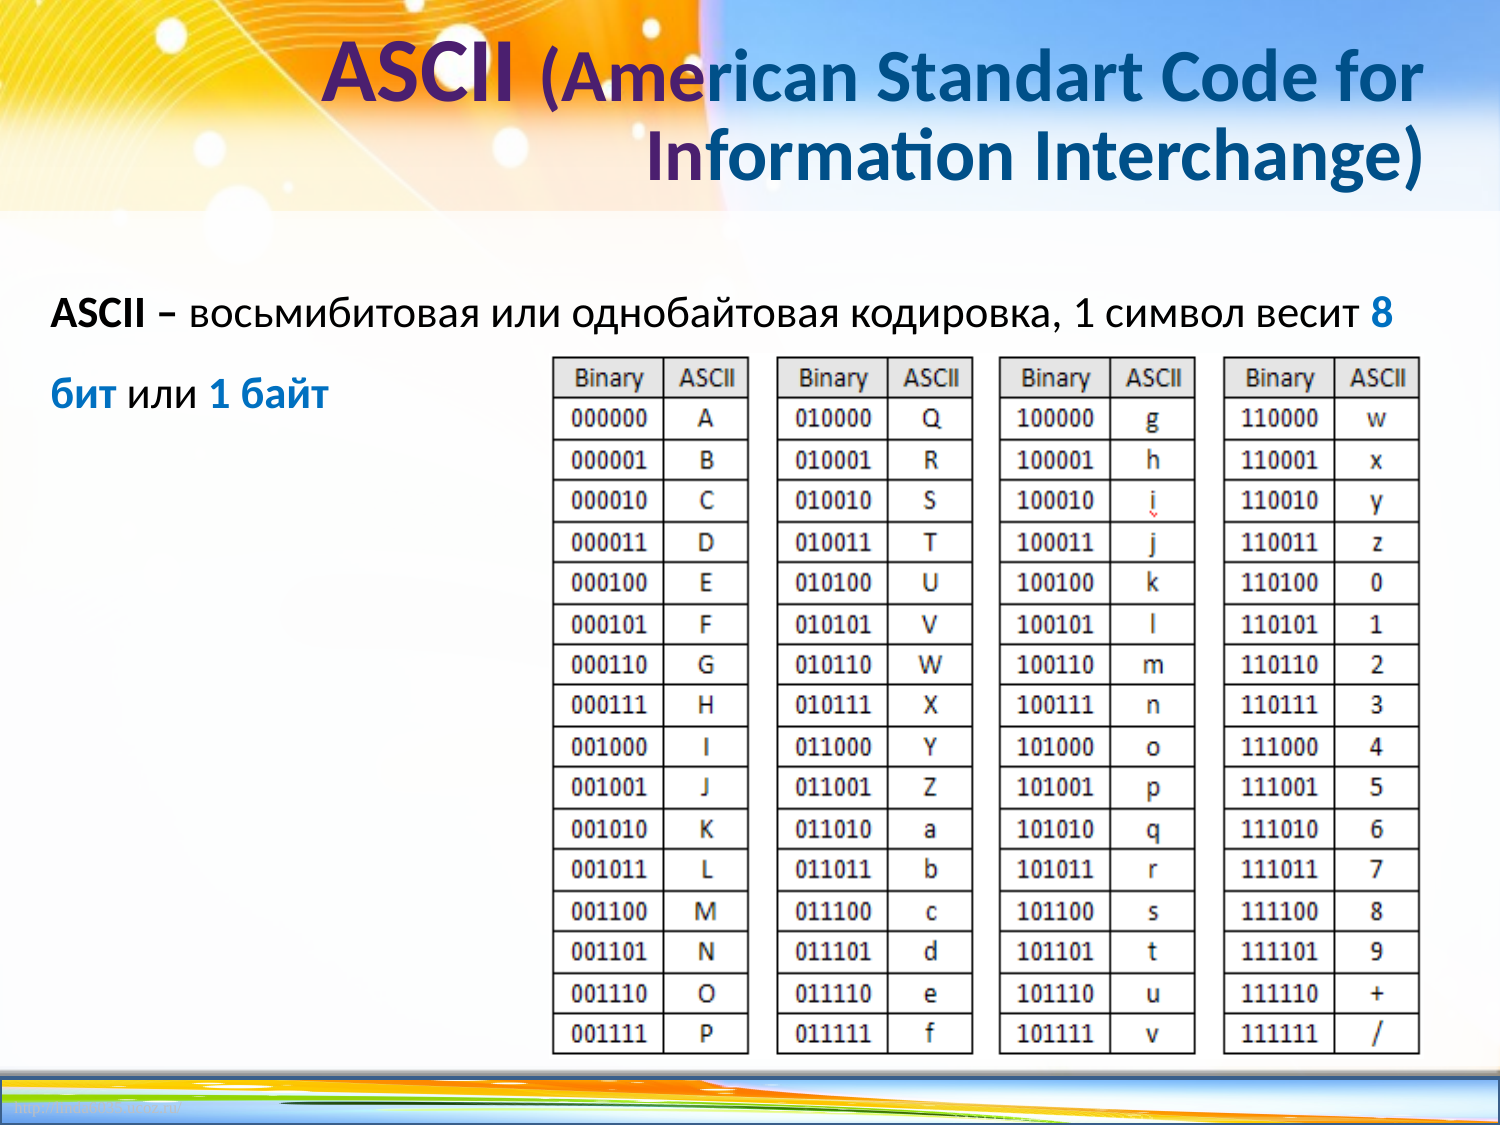

ASCII (American Standart Code for Information Interchange)
# ASCII – восьмибитовая или однобайтовая кодировка, 1 символ весит 8 бит или 1 байт